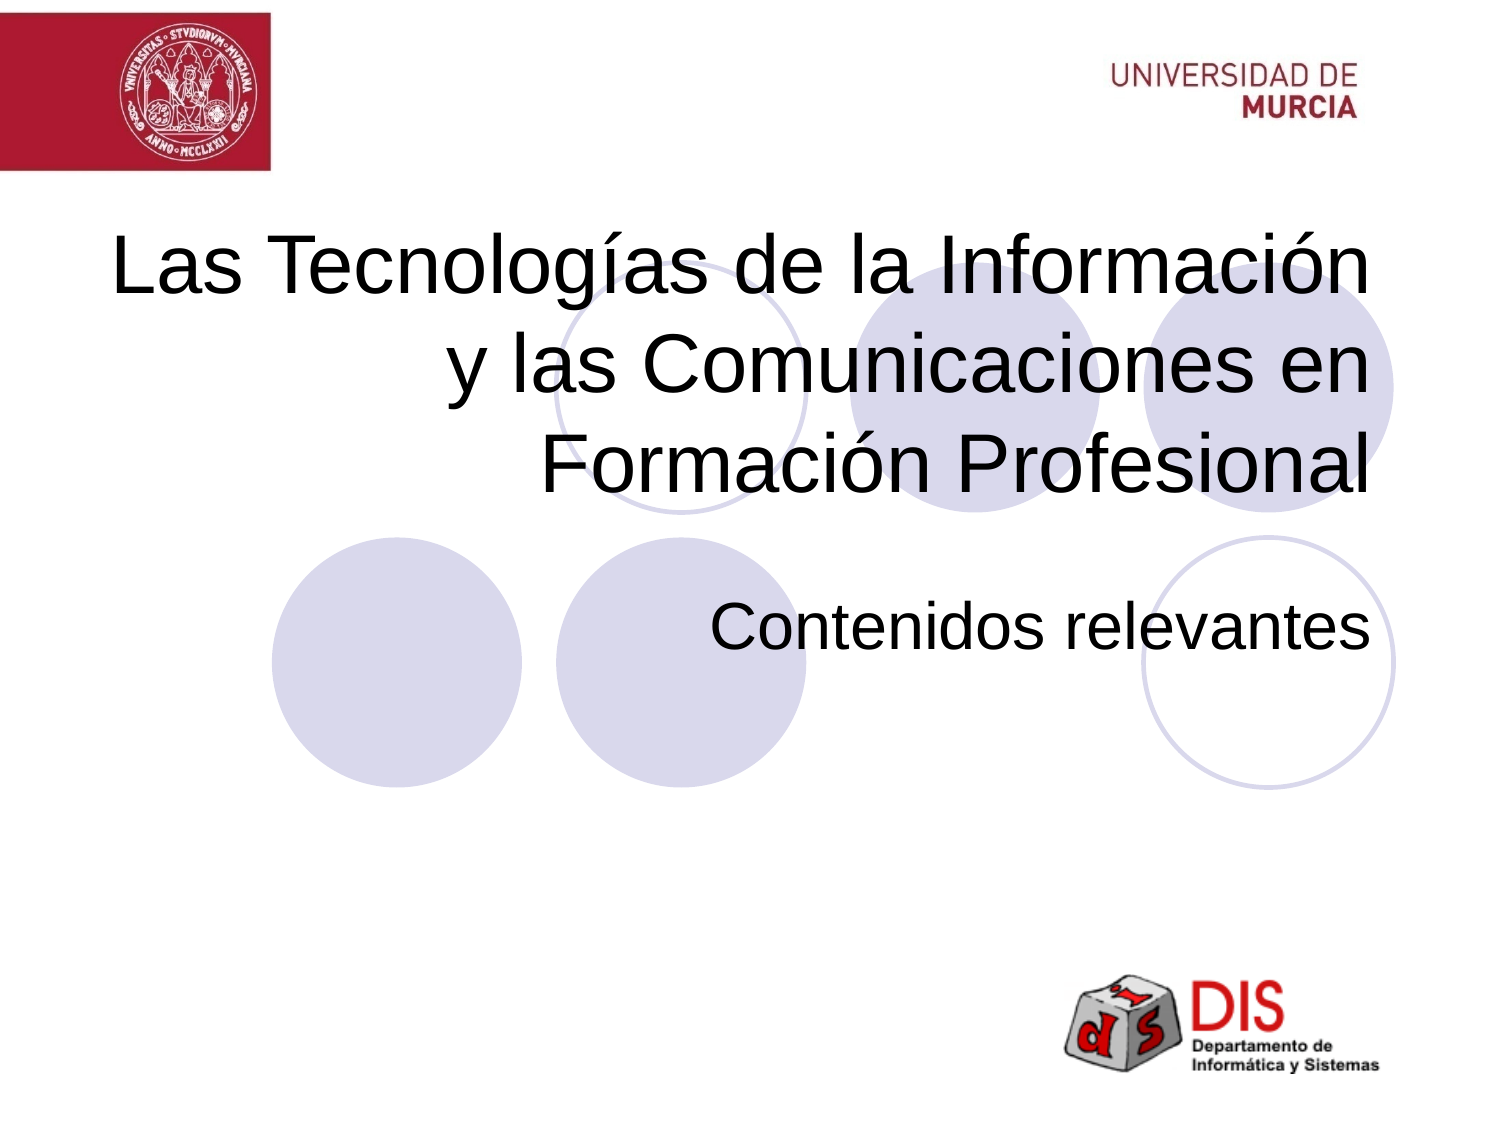

# Las Tecnologías de la Información y las Comunicaciones en Formación Profesional
Contenidos relevantes